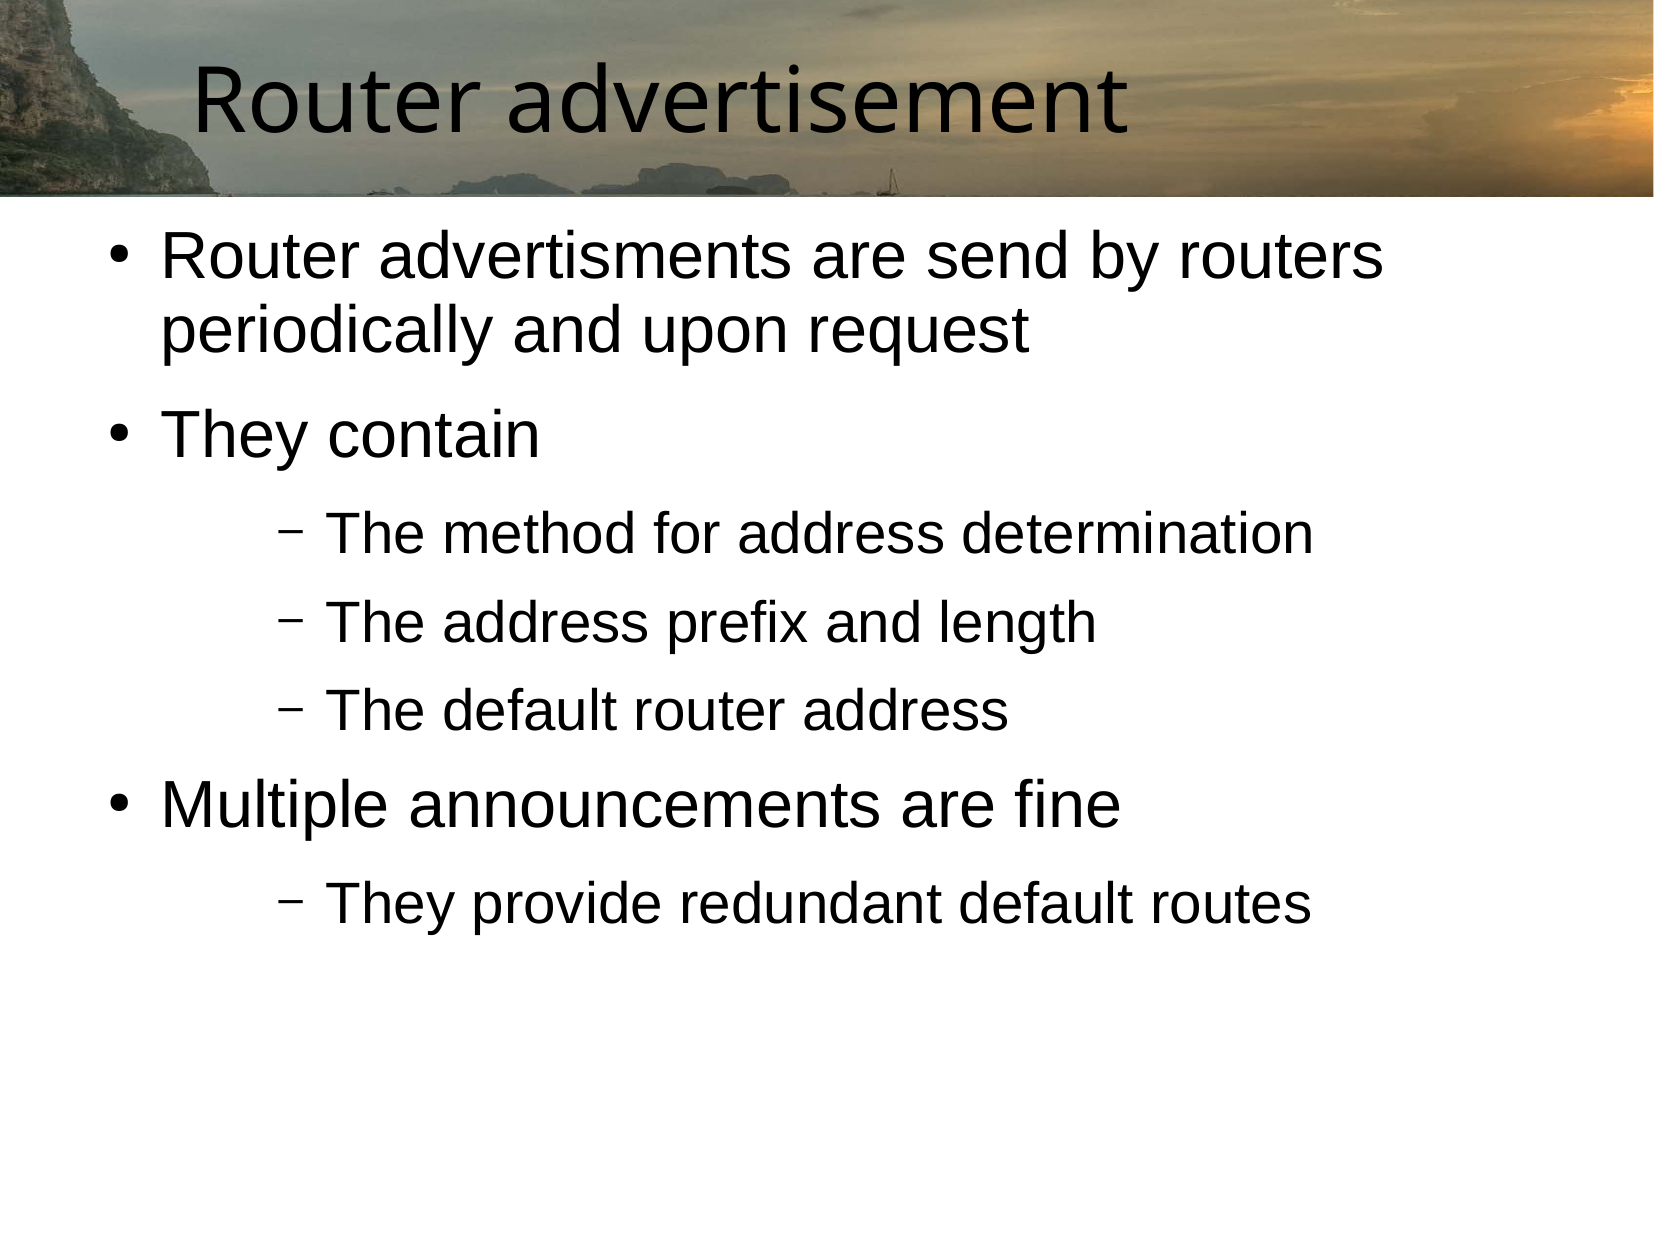

# Router advertisement
Router advertisments are send by routers periodically and upon request
They contain
The method for address determination
The address prefix and length
The default router address
Multiple announcements are fine
They provide redundant default routes